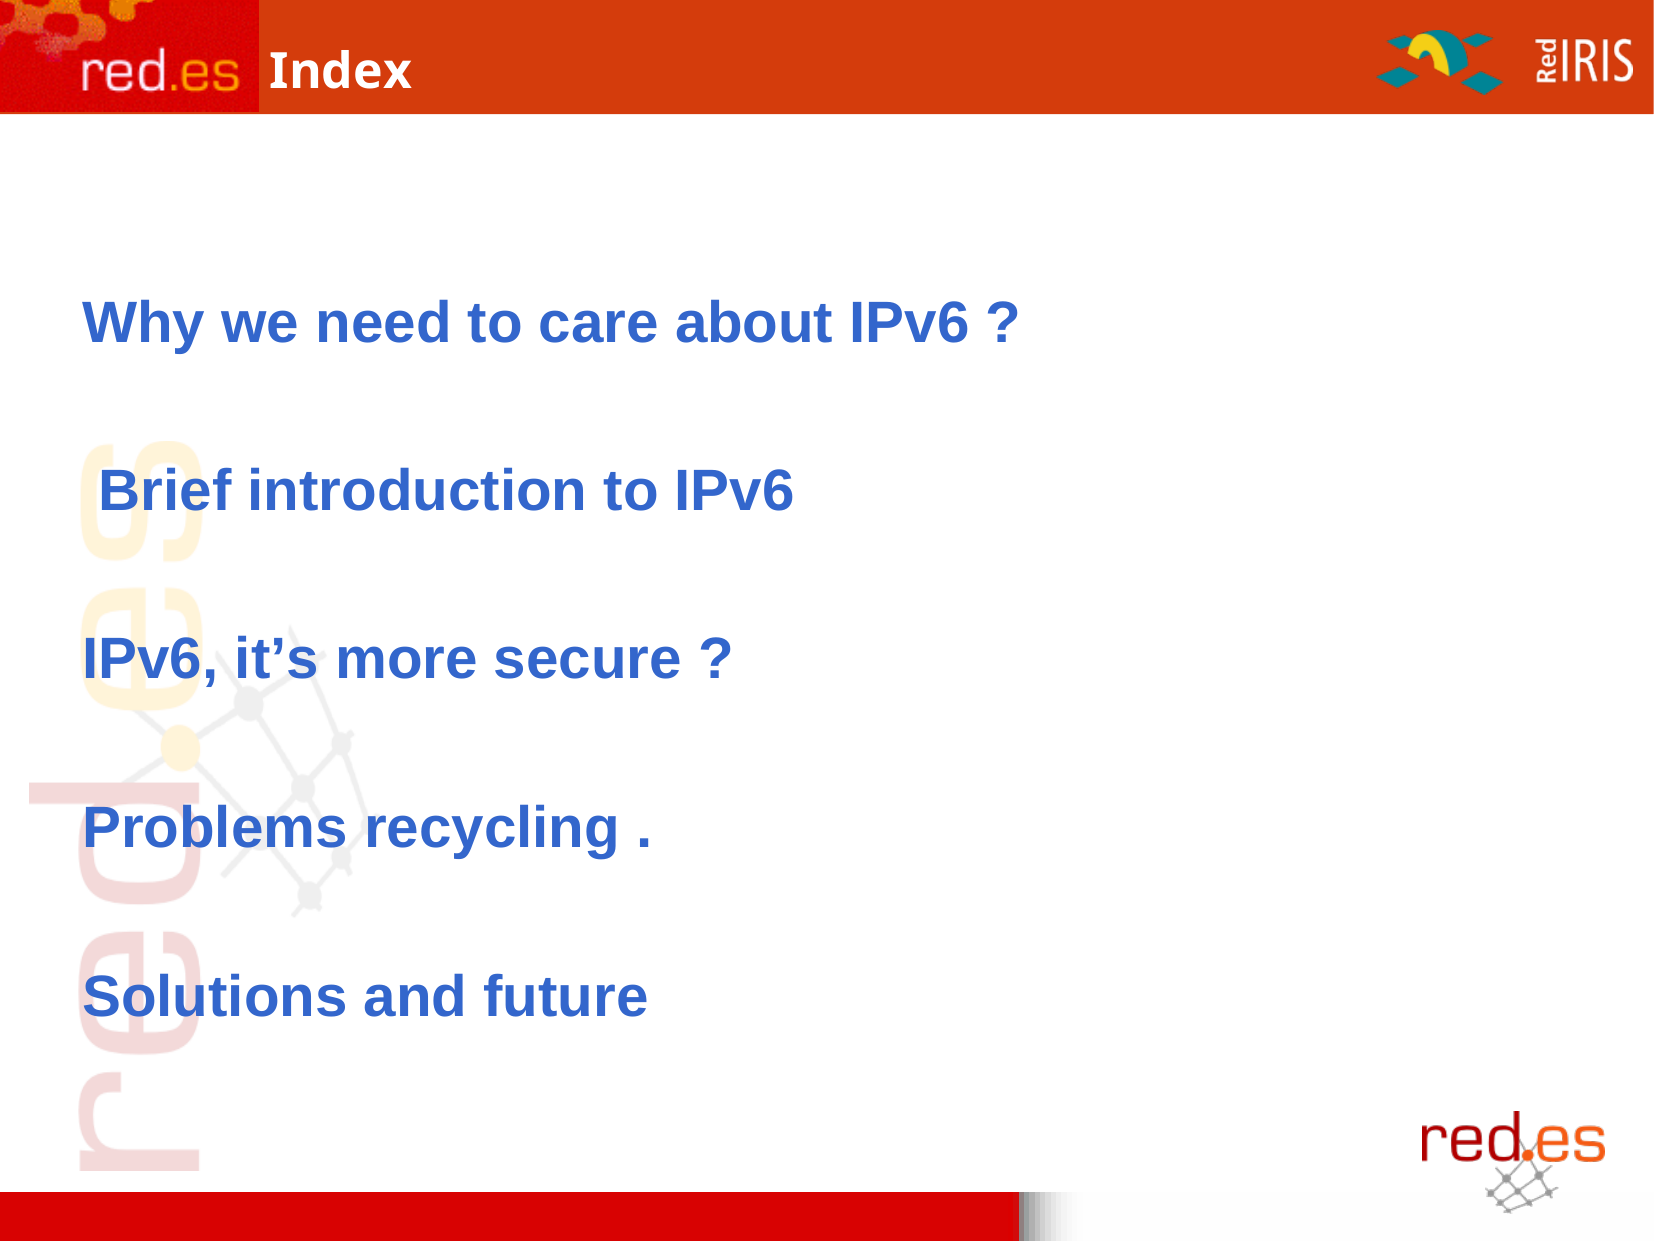

# Index
Why we need to care about IPv6 ?
 Brief introduction to IPv6
IPv6, it’s more secure ?
Problems recycling .
Solutions and future